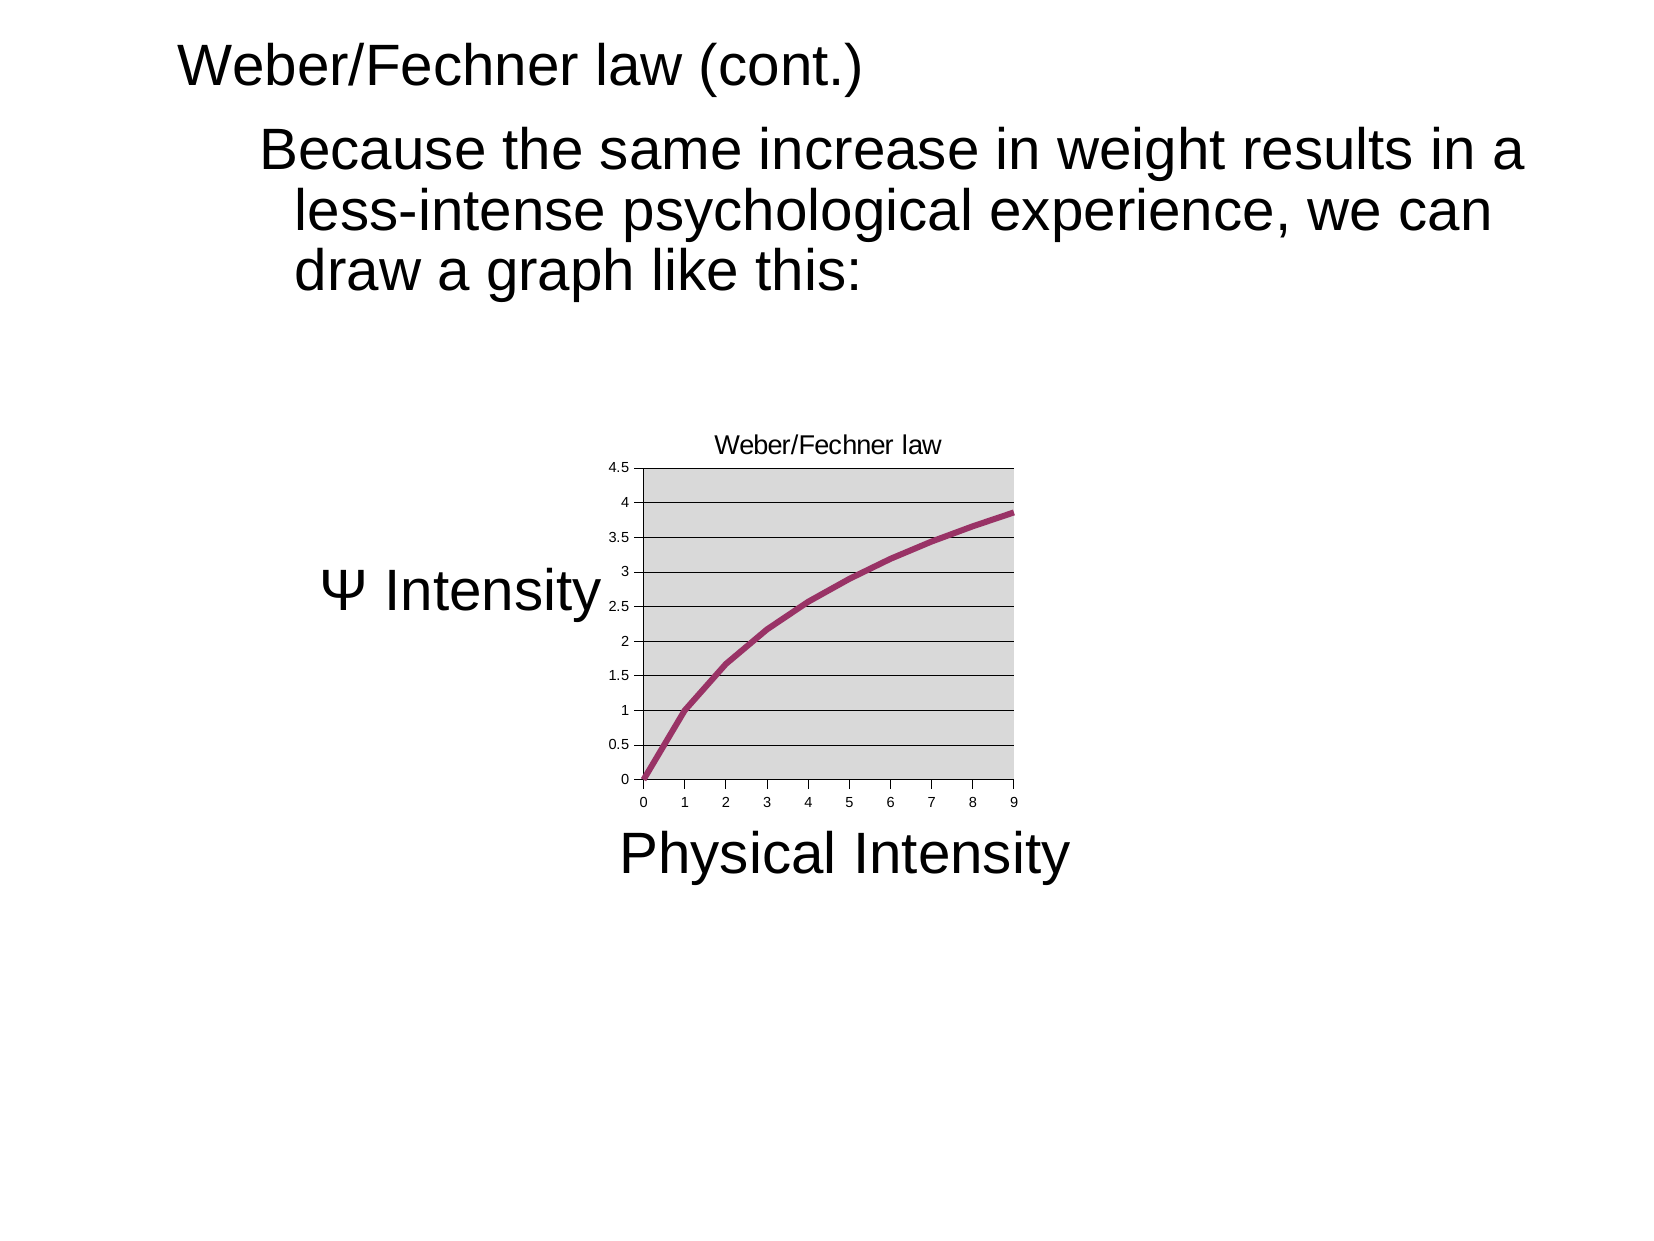

# Weber/Fechner law (cont.)
Because the same increase in weight results in a less-intense psychological experience, we can draw a graph like this:
### Chart: Weber/Fechner law
| Category | |
|---|---|
| 0 | 0.0 |
| 1 | 1.0 |
| 2 | 1.67 |
| 3 | 2.17 |
| 4 | 2.57 |
| 5 | 2.9 |
| 6 | 3.19 |
| 7 | 3.44 |
| 8 | 3.66 |
| 9 | 3.86 |Ψ Intensity
Physical Intensity